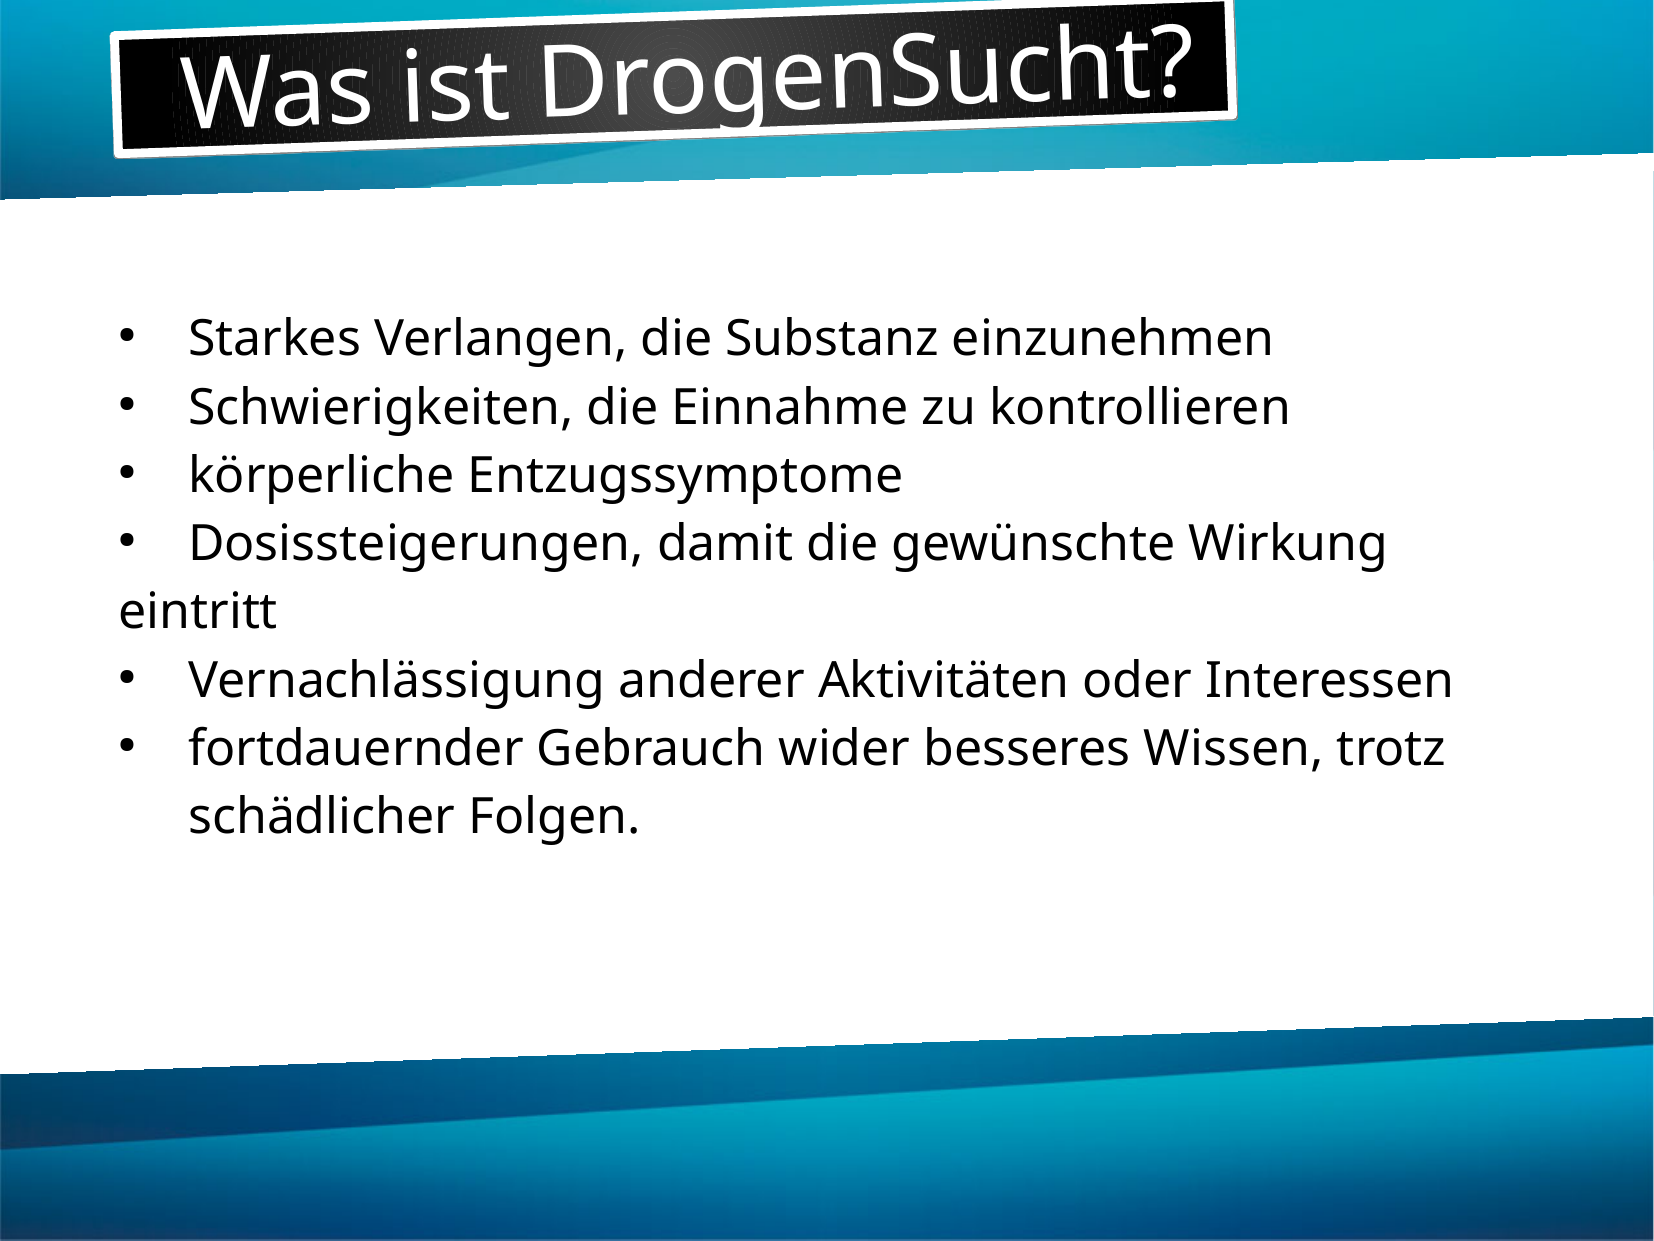

# Was ist DrogenSucht?
 Starkes Verlangen, die Substanz einzunehmen
 Schwierigkeiten, die Einnahme zu kontrollieren
 körperliche Entzugssymptome
 Dosissteigerungen, damit die gewünschte Wirkung eintritt
 Vernachlässigung anderer Aktivitäten oder Interessen
 fortdauernder Gebrauch wider besseres Wissen, trotz
 schädlicher Folgen.